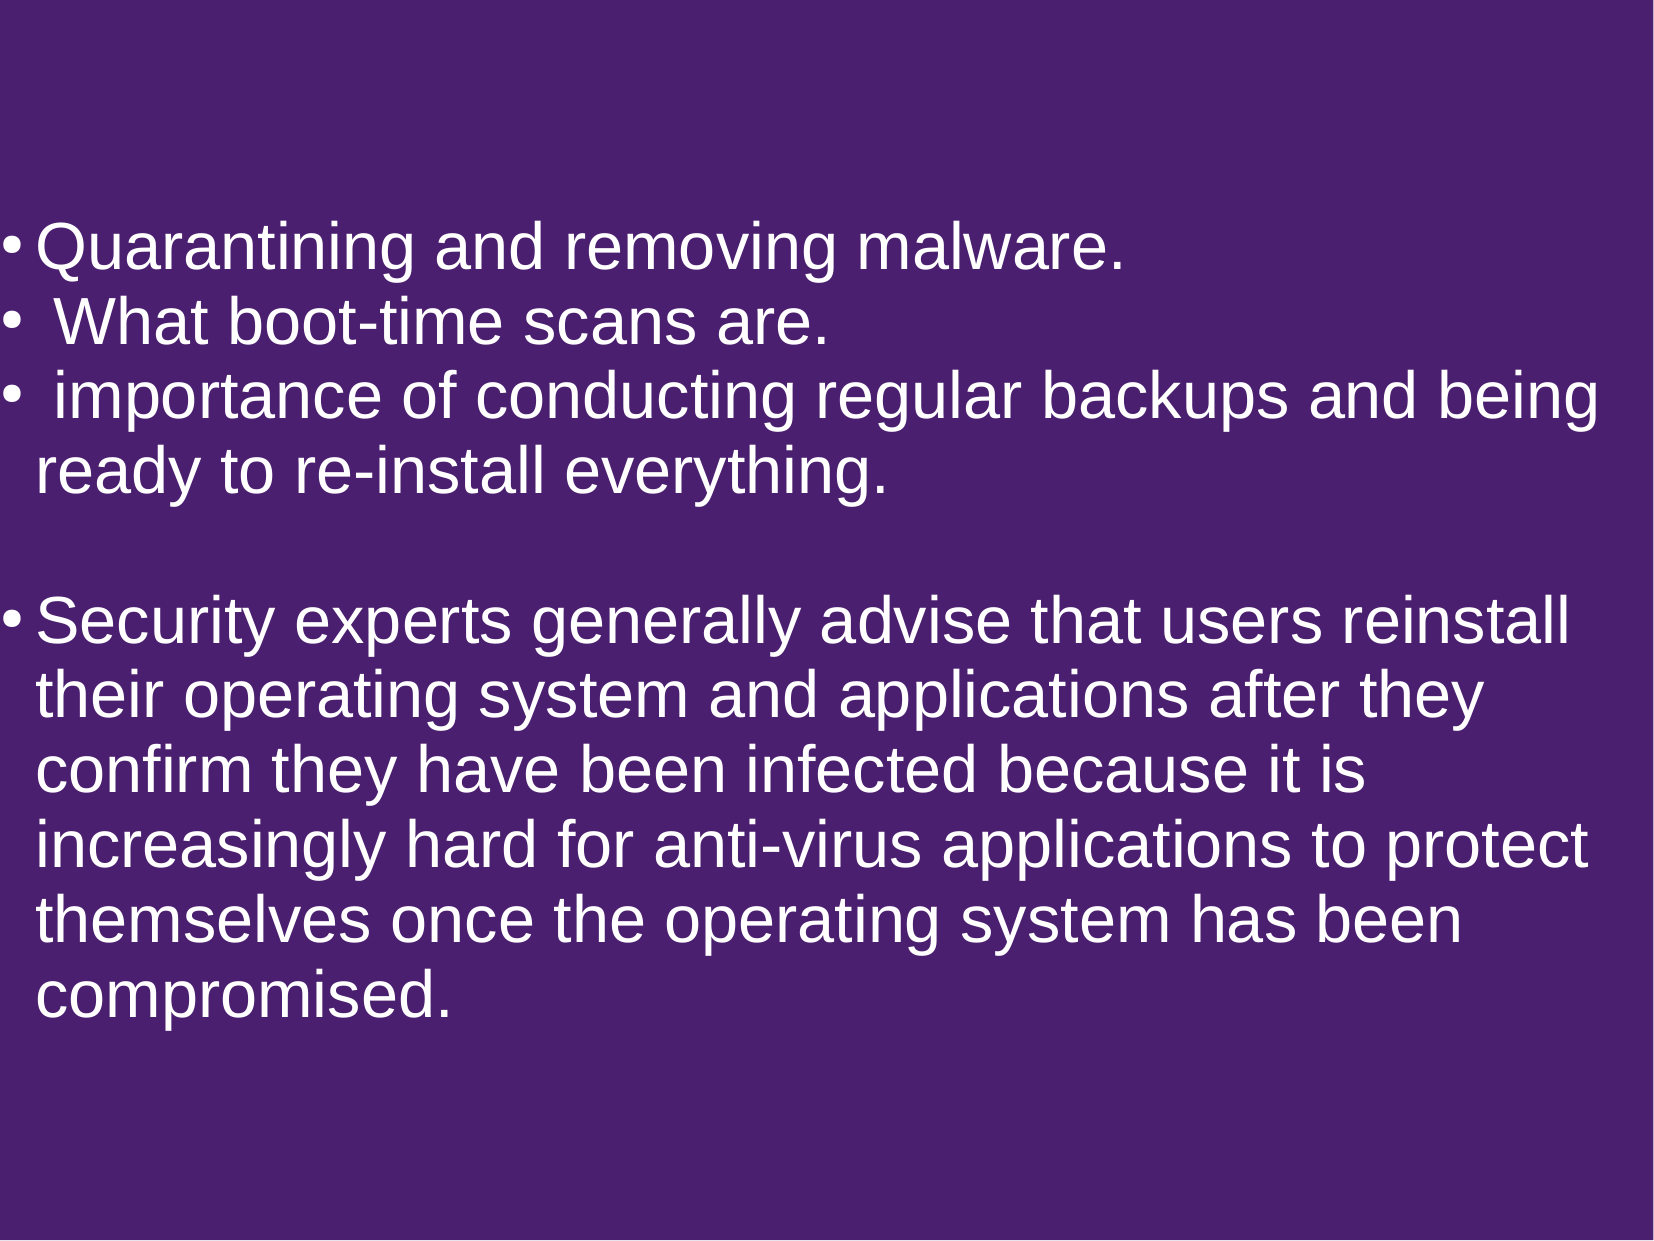

# Quarantining and removing malware.
 What boot-time scans are.
 importance of conducting regular backups and being ready to re-install everything.
Security experts generally advise that users reinstall their operating system and applications after they confirm they have been infected because it is increasingly hard for anti-virus applications to protect themselves once the operating system has been compromised.